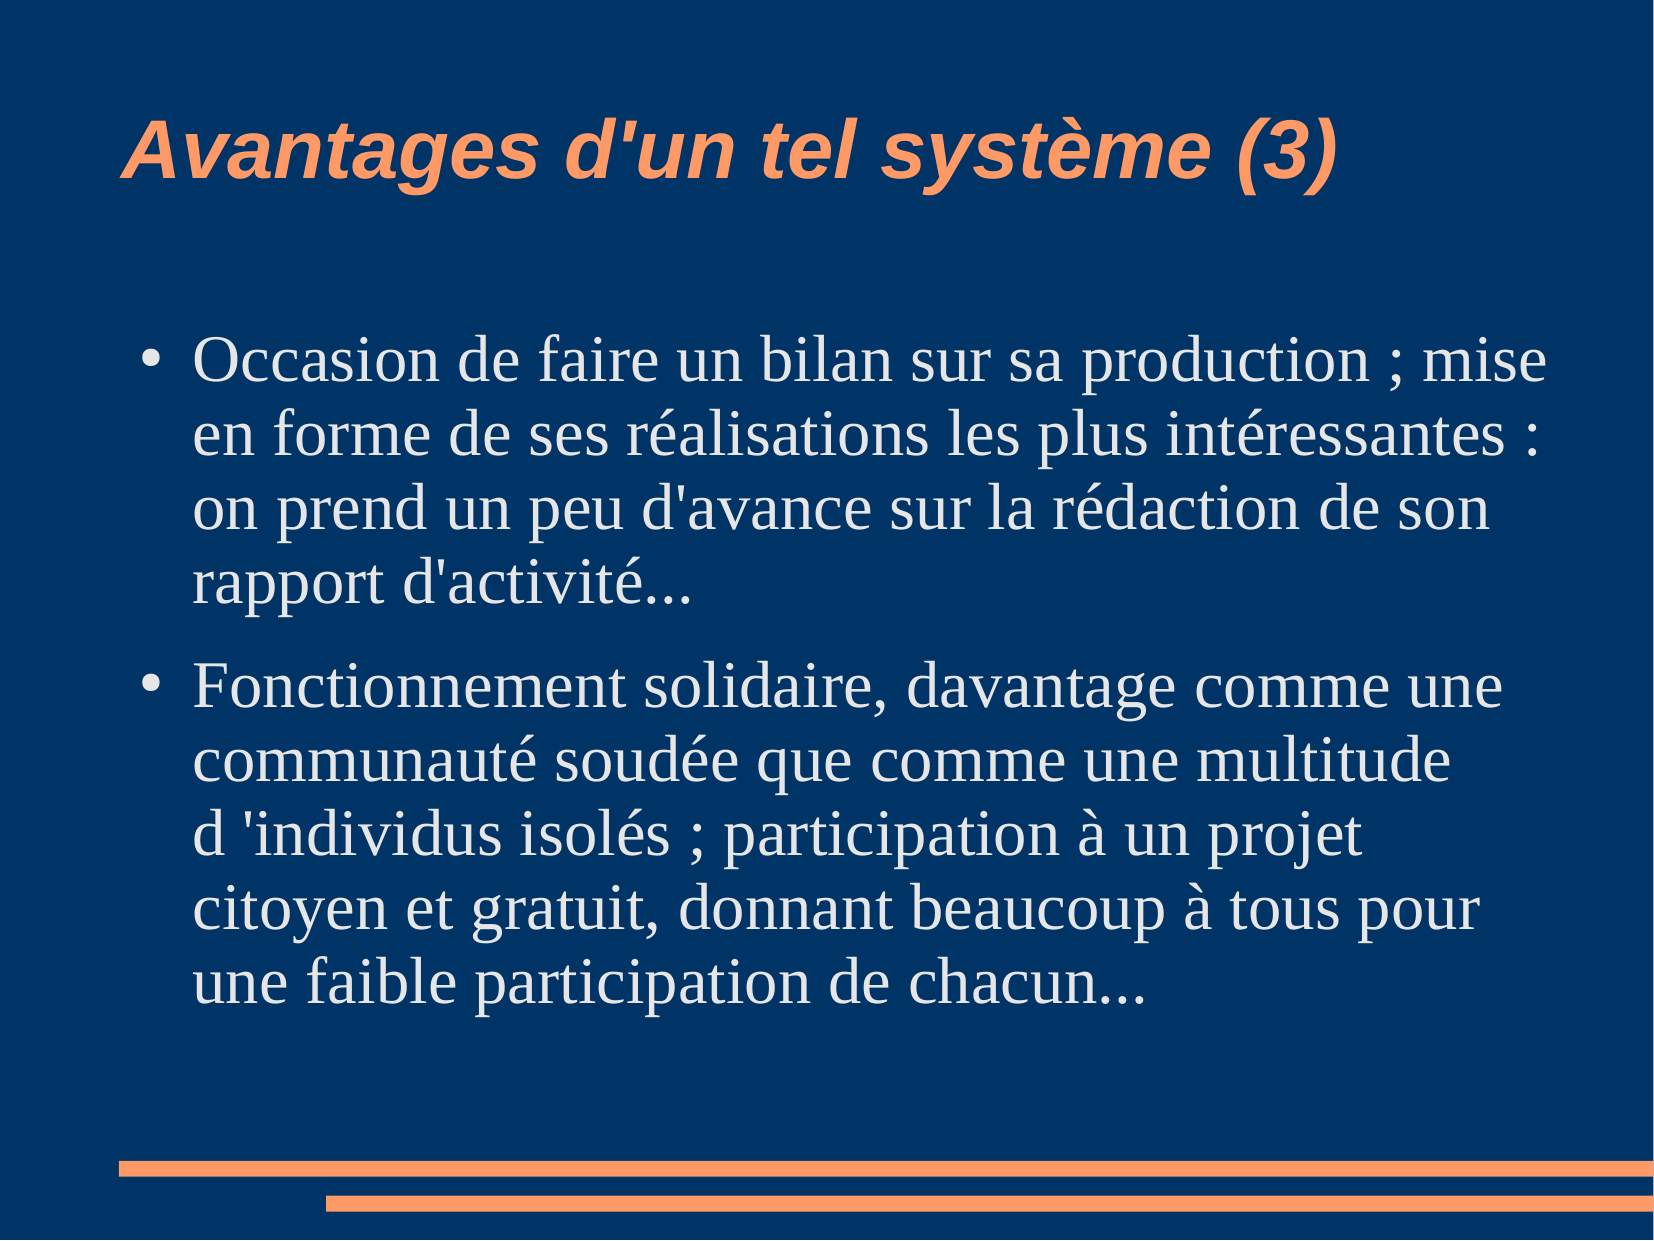

# Avantages d'un tel système (3)
Occasion de faire un bilan sur sa production ; mise en forme de ses réalisations les plus intéressantes : on prend un peu d'avance sur la rédaction de son rapport d'activité...
Fonctionnement solidaire, davantage comme une communauté soudée que comme une multitude d 'individus isolés ; participation à un projet citoyen et gratuit, donnant beaucoup à tous pour une faible participation de chacun...